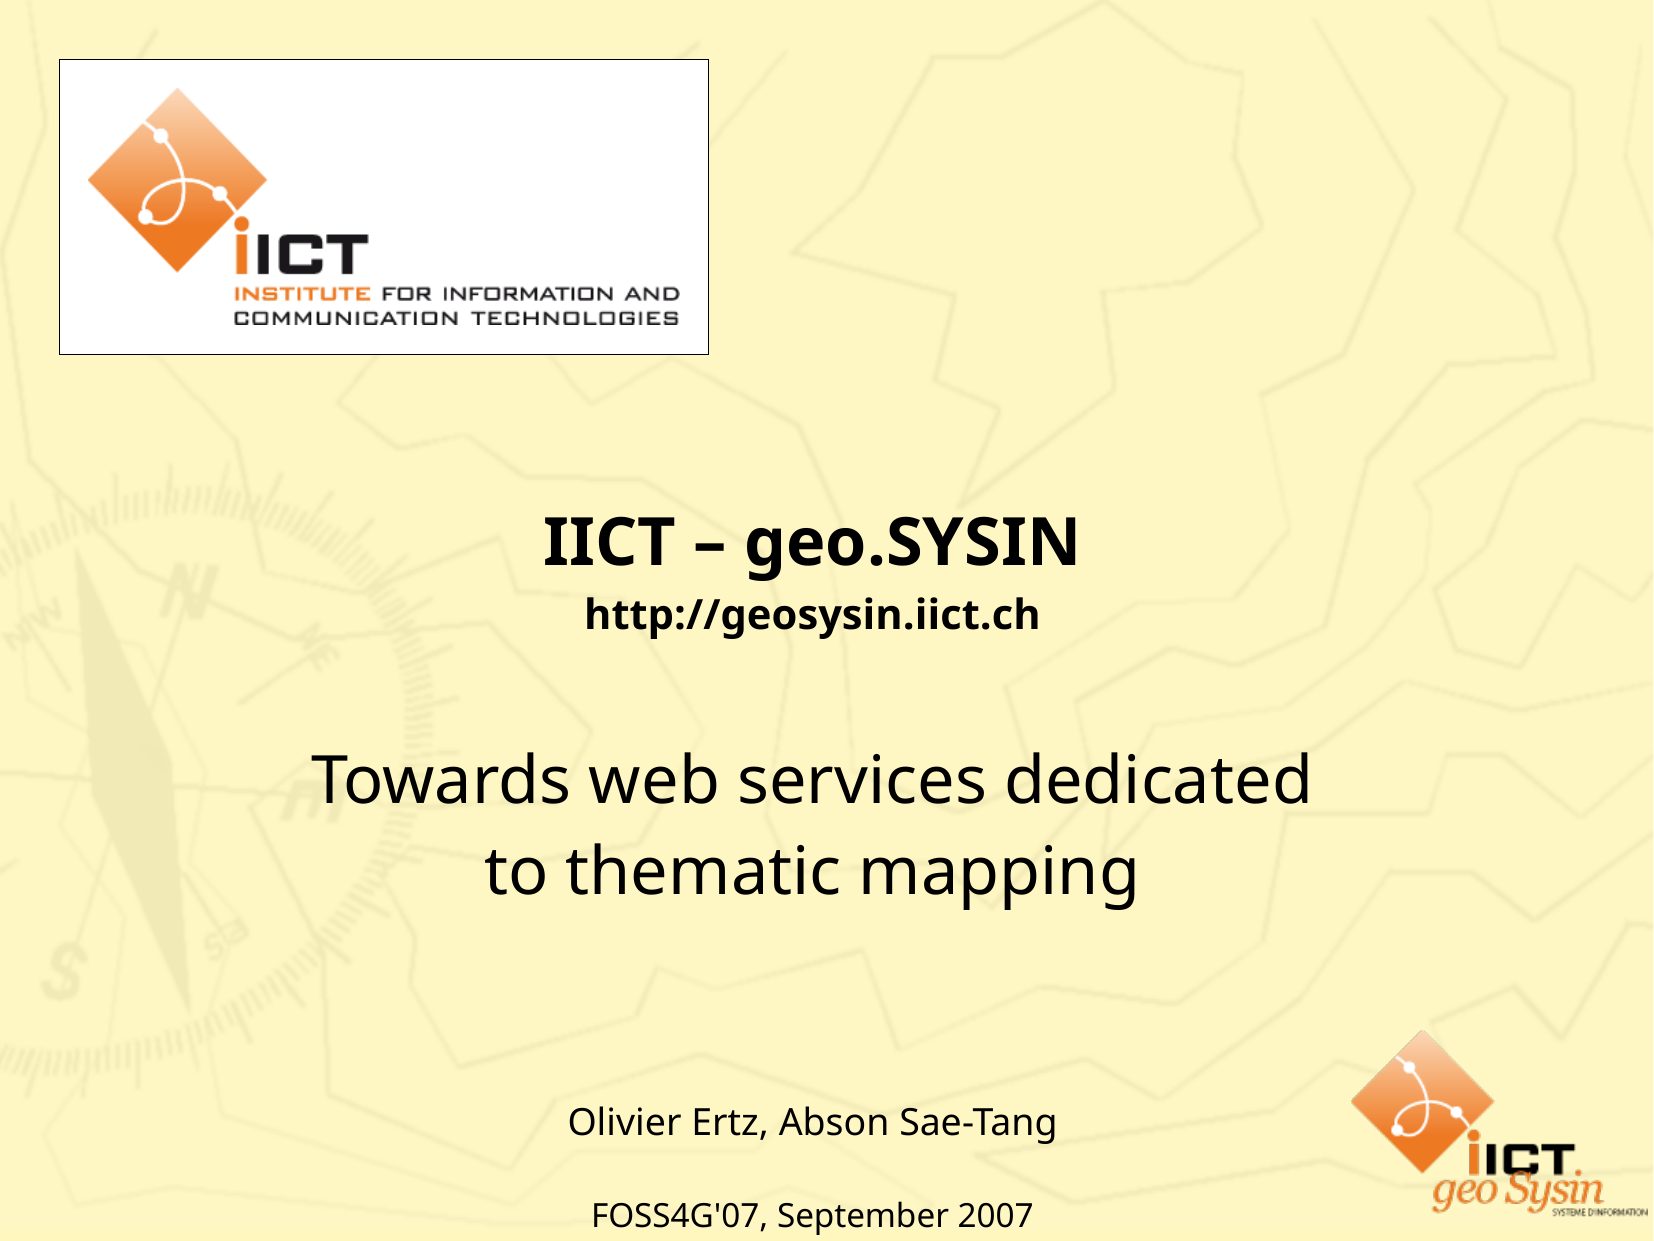

IICT – geo.SYSIN
http://geosysin.iict.ch
Towards web services dedicated to thematic mapping
Olivier Ertz, Abson Sae-Tang
FOSS4G'07, September 2007